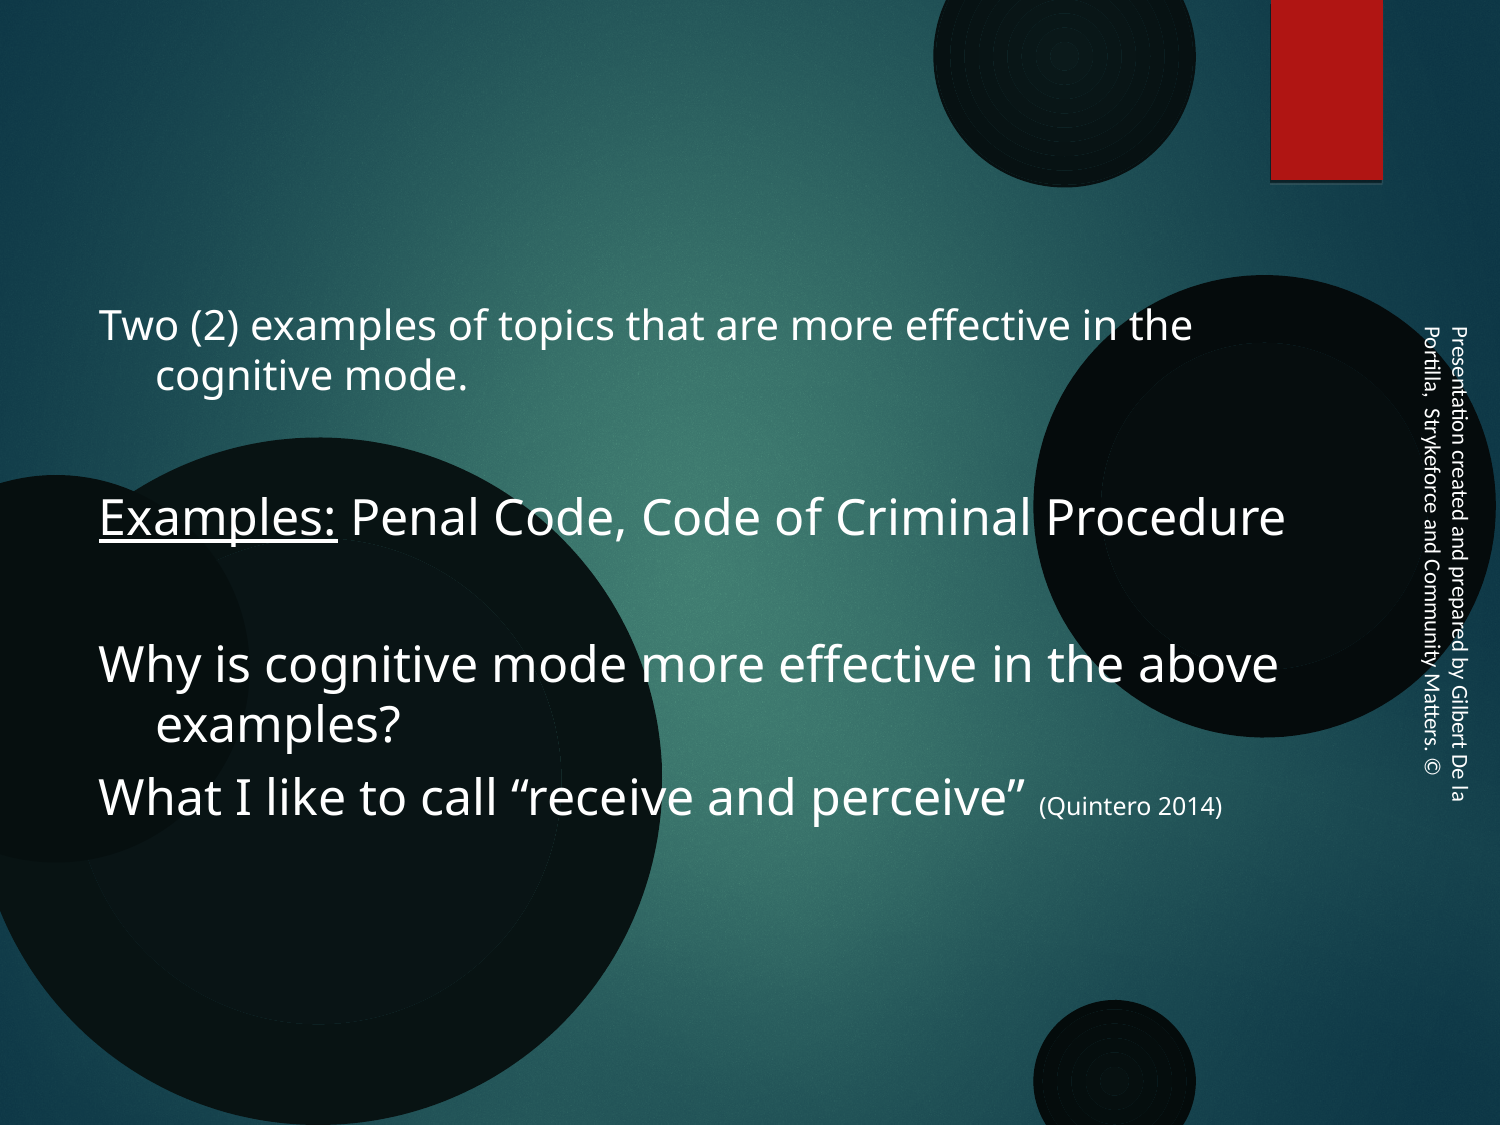

# Two (2) examples of topics that are more effective in the cognitive mode.
Examples: Penal Code, Code of Criminal Procedure
Why is cognitive mode more effective in the above examples?
What I like to call “receive and perceive” (Quintero 2014)
Presentation created and prepared by Gilbert De la Portilla, Strykeforce and Community Matters. ©